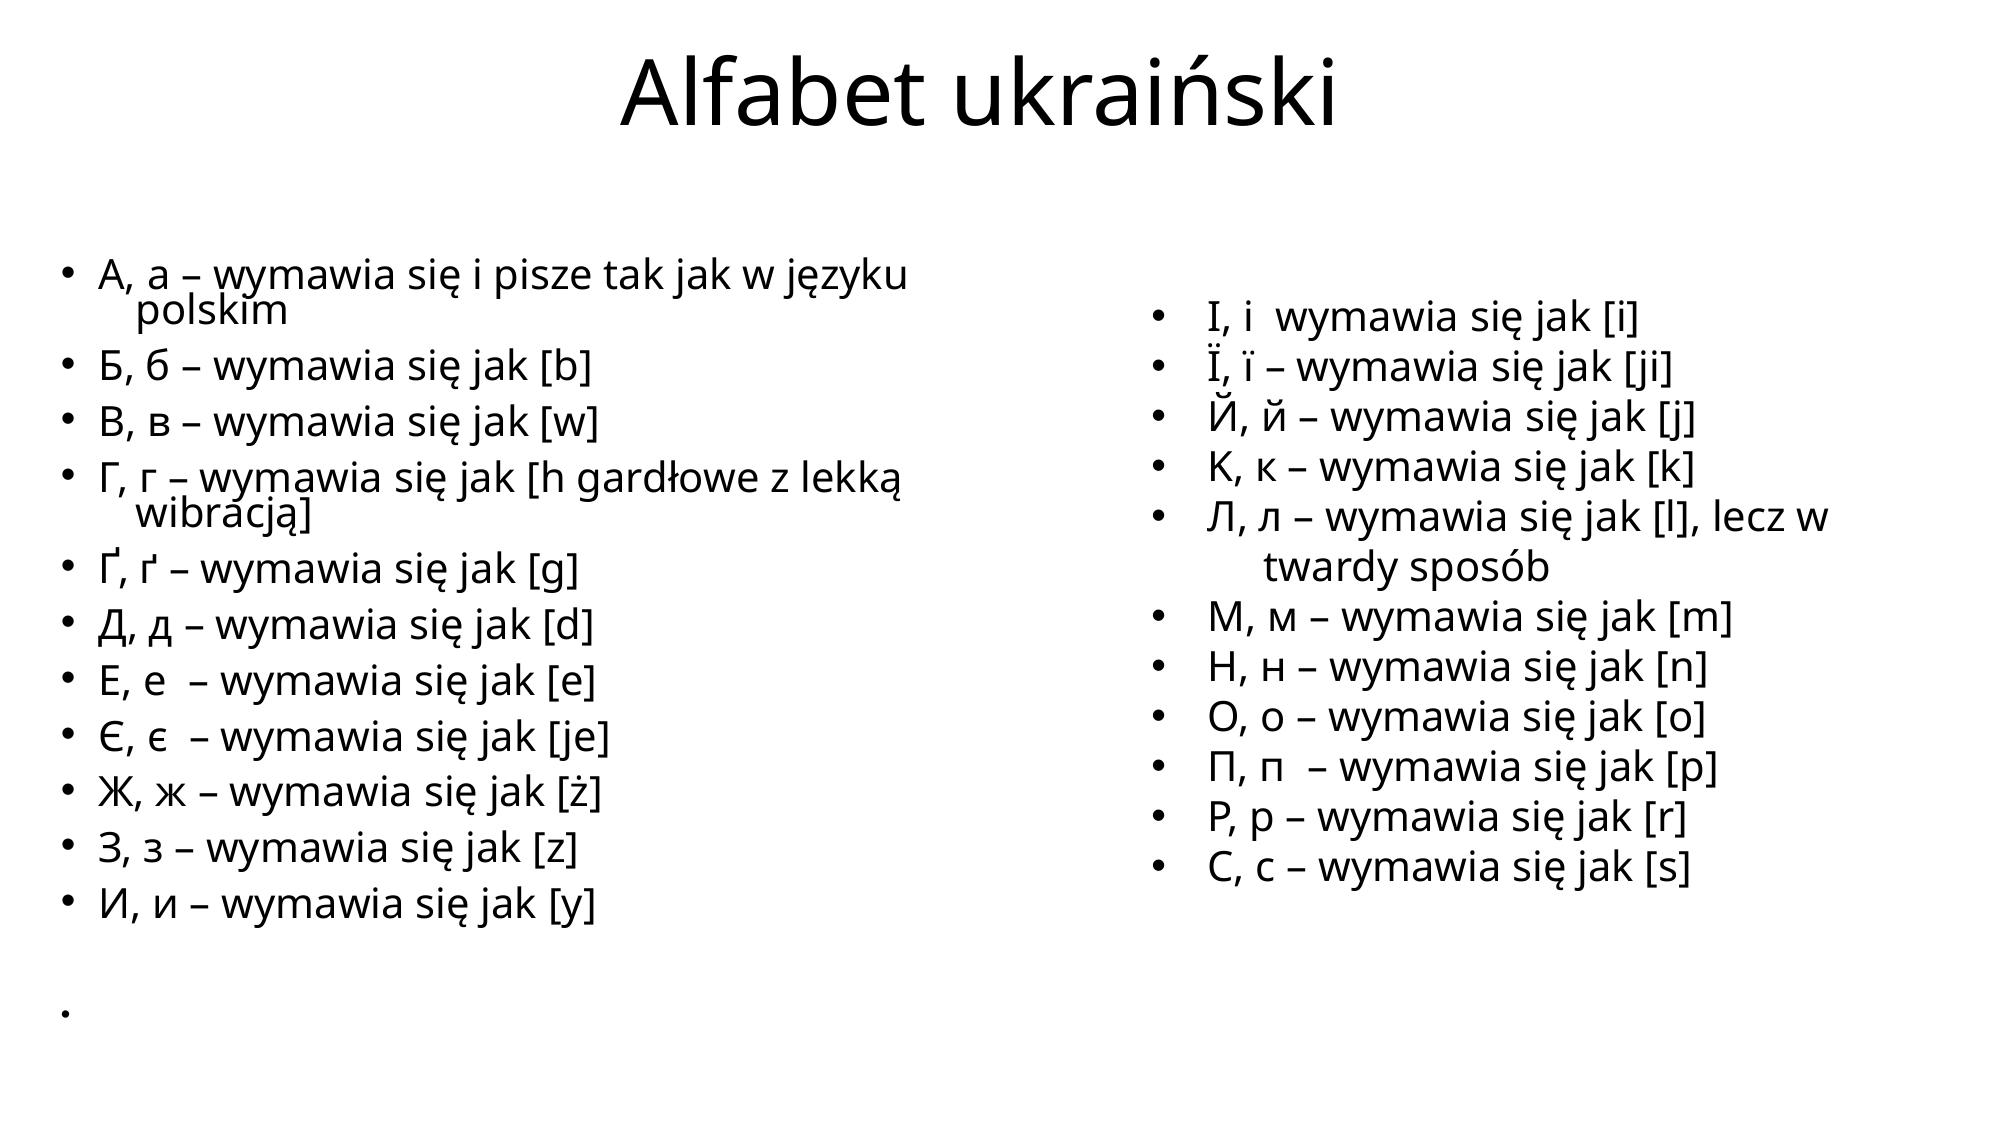

# Alfabet ukraiński
A, a – wymawia się i pisze tak jak w języku polskim
Б, б – wymawia się jak [b]
B, в – wymawia się jak [w]
Г, г – wymawia się jak [h gardłowe z lekką wibracją]
Ґ, ґ – wymawia się jak [g]
Д, д – wymawia się jak [d]
E, е – wymawia się jak [e]
Є, є – wymawia się jak [je]
Ж, ж – wymawia się jak [ż]
З, з – wymawia się jak [z]
И, и – wymawia się jak [y]
I, і wymawia się jak [i]
Ї, ї – wymawia się jak [ji]
Й, й – wymawia się jak [j]
K, к – wymawia się jak [k]
Л, л – wymawia się jak [l], lecz w twardy sposób
M, м – wymawia się jak [m]
H, н – wymawia się jak [n]
O, о – wymawia się jak [o]
П, п – wymawia się jak [p]
P, р – wymawia się jak [r]
C, с – wymawia się jak [s]